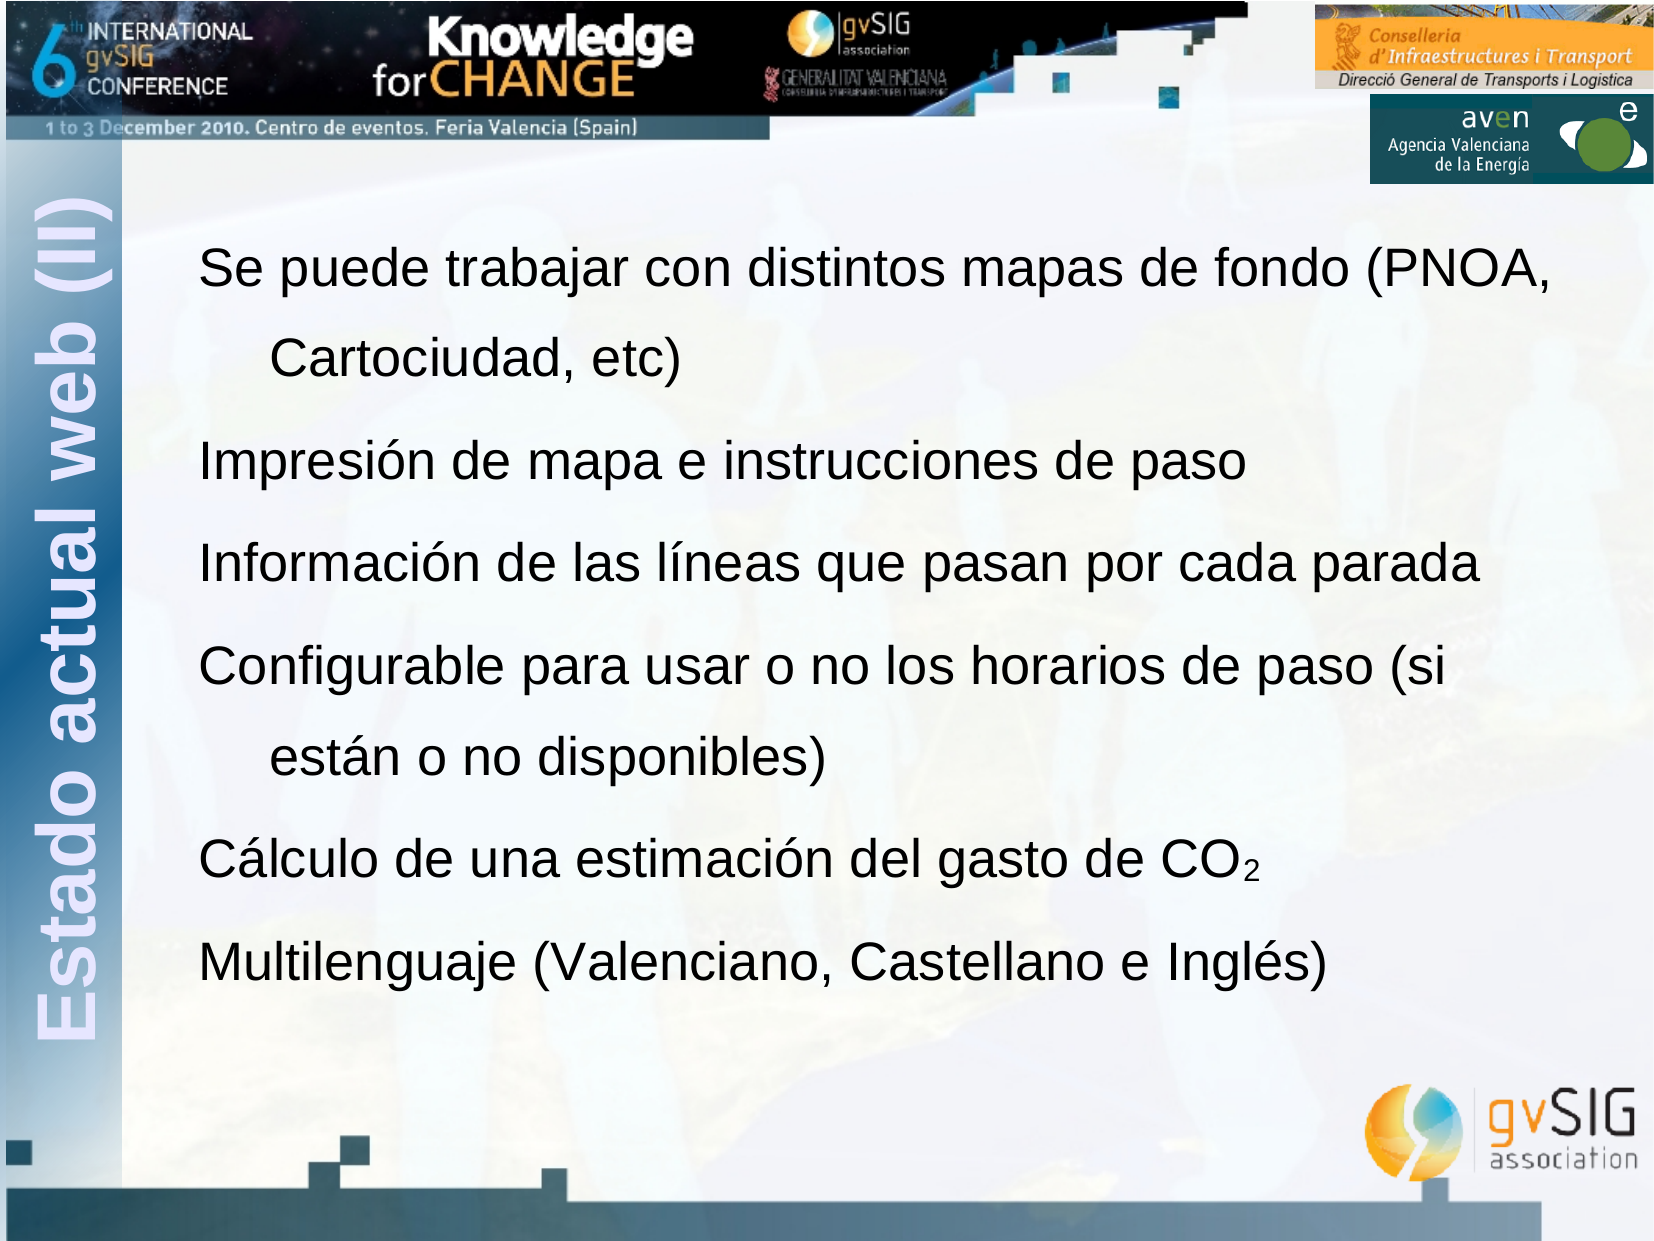

Se puede trabajar con distintos mapas de fondo (PNOA, Cartociudad, etc)
Impresión de mapa e instrucciones de paso
Información de las líneas que pasan por cada parada
Configurable para usar o no los horarios de paso (si están o no disponibles)
Cálculo de una estimación del gasto de CO2
Multilenguaje (Valenciano, Castellano e Inglés)
# Estado actual web (II)